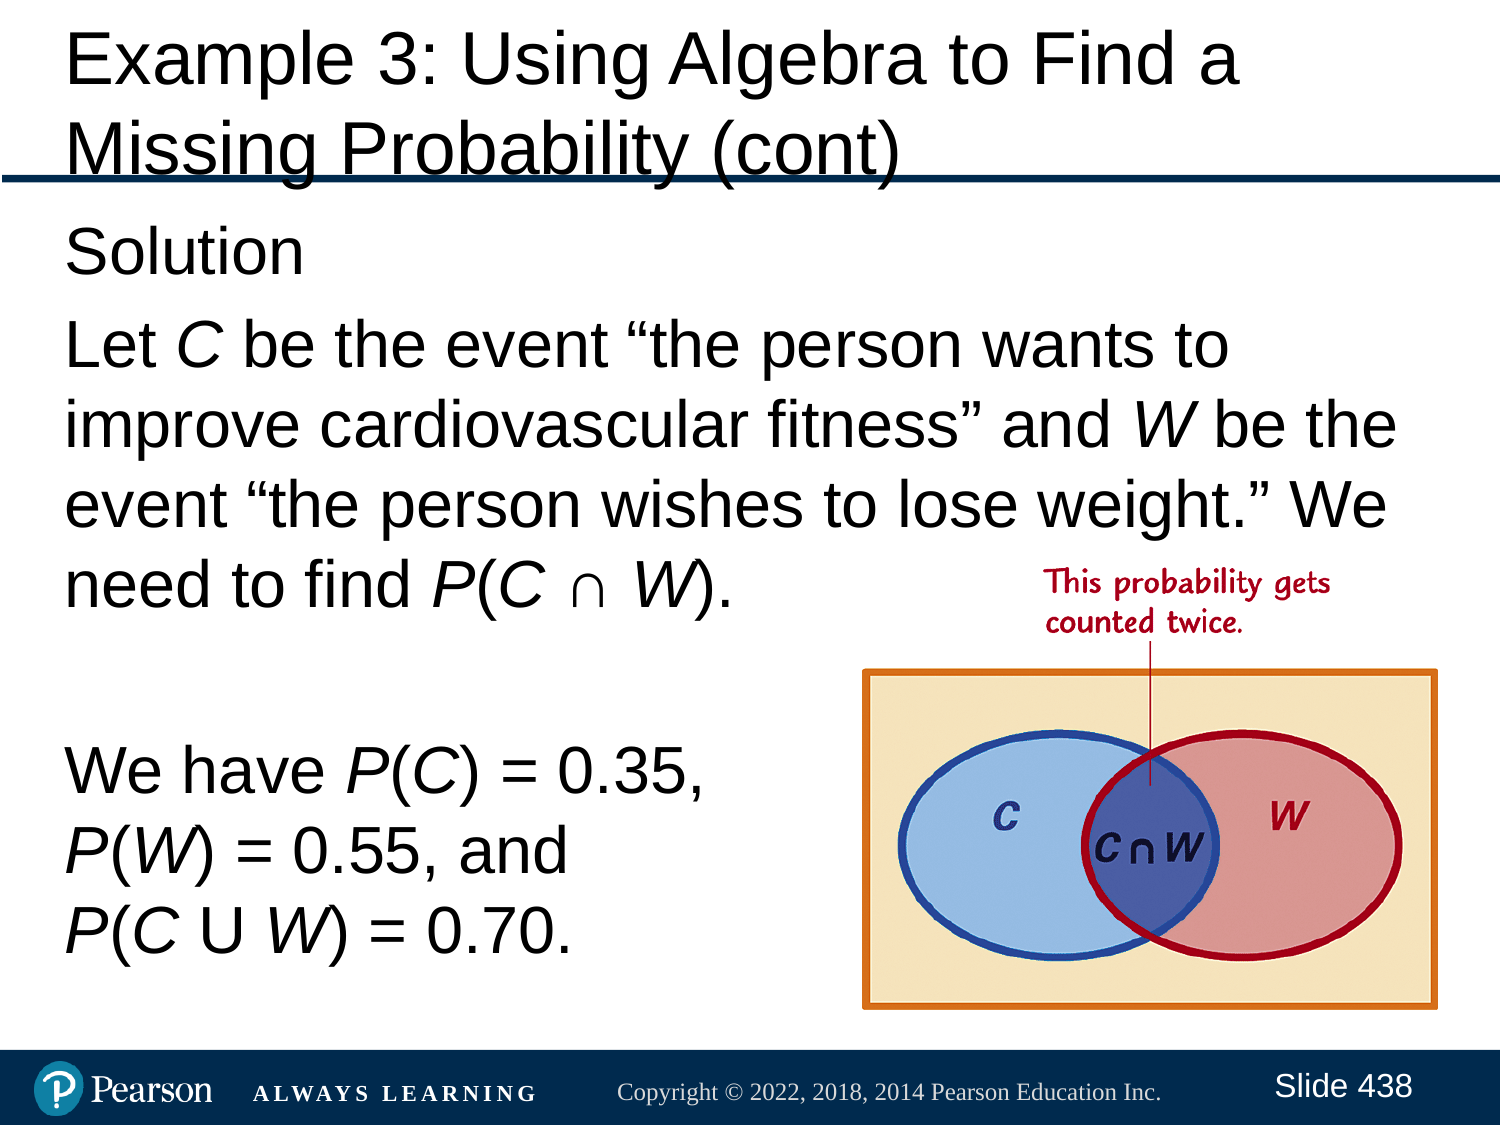

# Example 3: Using Algebra to Find a Missing Probability (cont)
Solution
Let C be the event “the person wants to improve cardiovascular fitness” and W be the event “the person wishes to lose weight.” We need to find P(C ∩ W).
We have P(C) = 0.35,
P(W) = 0.55, and
P(C U W) = 0.70.